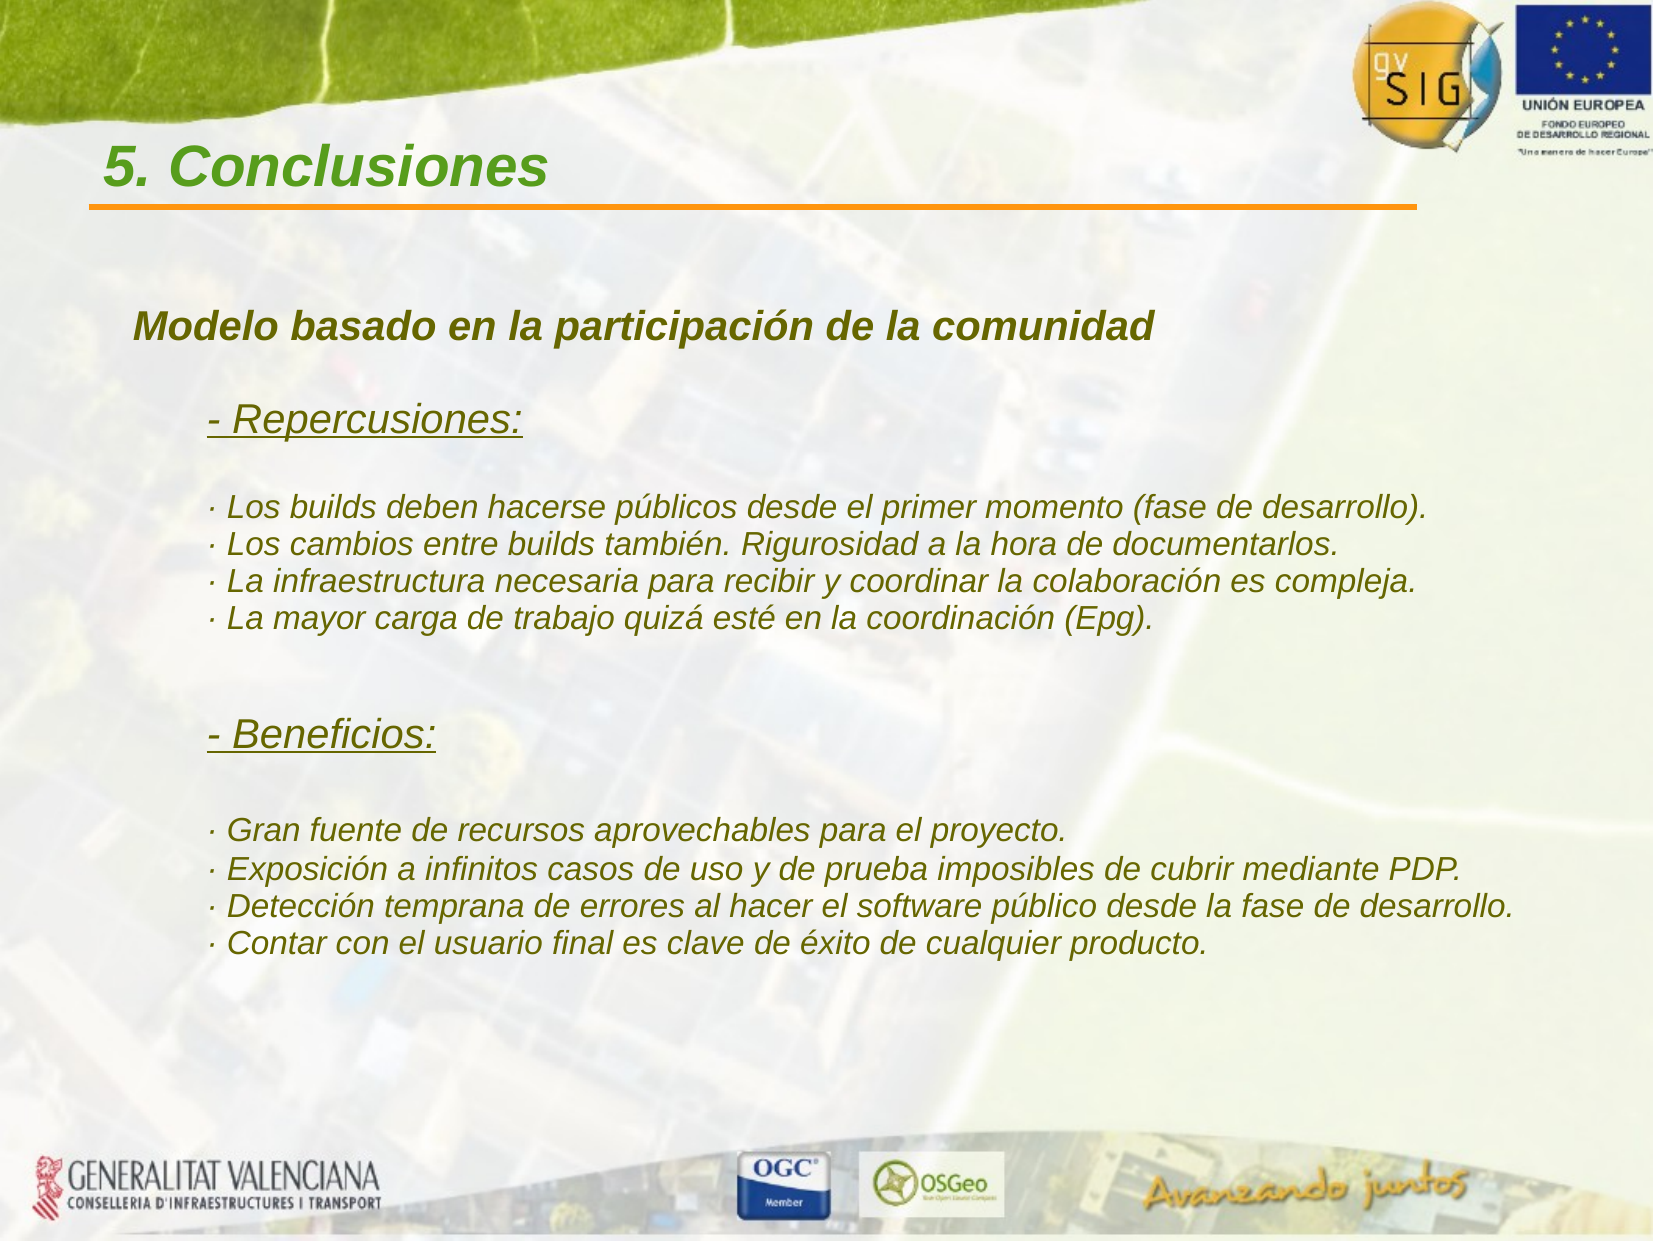

5. Conclusiones
Modelo basado en la participación de la comunidad
	- Repercusiones:
	· Los builds deben hacerse públicos desde el primer momento (fase de desarrollo).
	· Los cambios entre builds también. Rigurosidad a la hora de documentarlos.
	· La infraestructura necesaria para recibir y coordinar la colaboración es compleja.
	· La mayor carga de trabajo quizá esté en la coordinación (Epg).
	- Beneficios:
	· Gran fuente de recursos aprovechables para el proyecto.
	· Exposición a infinitos casos de uso y de prueba imposibles de cubrir mediante PDP.
	· Detección temprana de errores al hacer el software público desde la fase de desarrollo.
	· Contar con el usuario final es clave de éxito de cualquier producto.